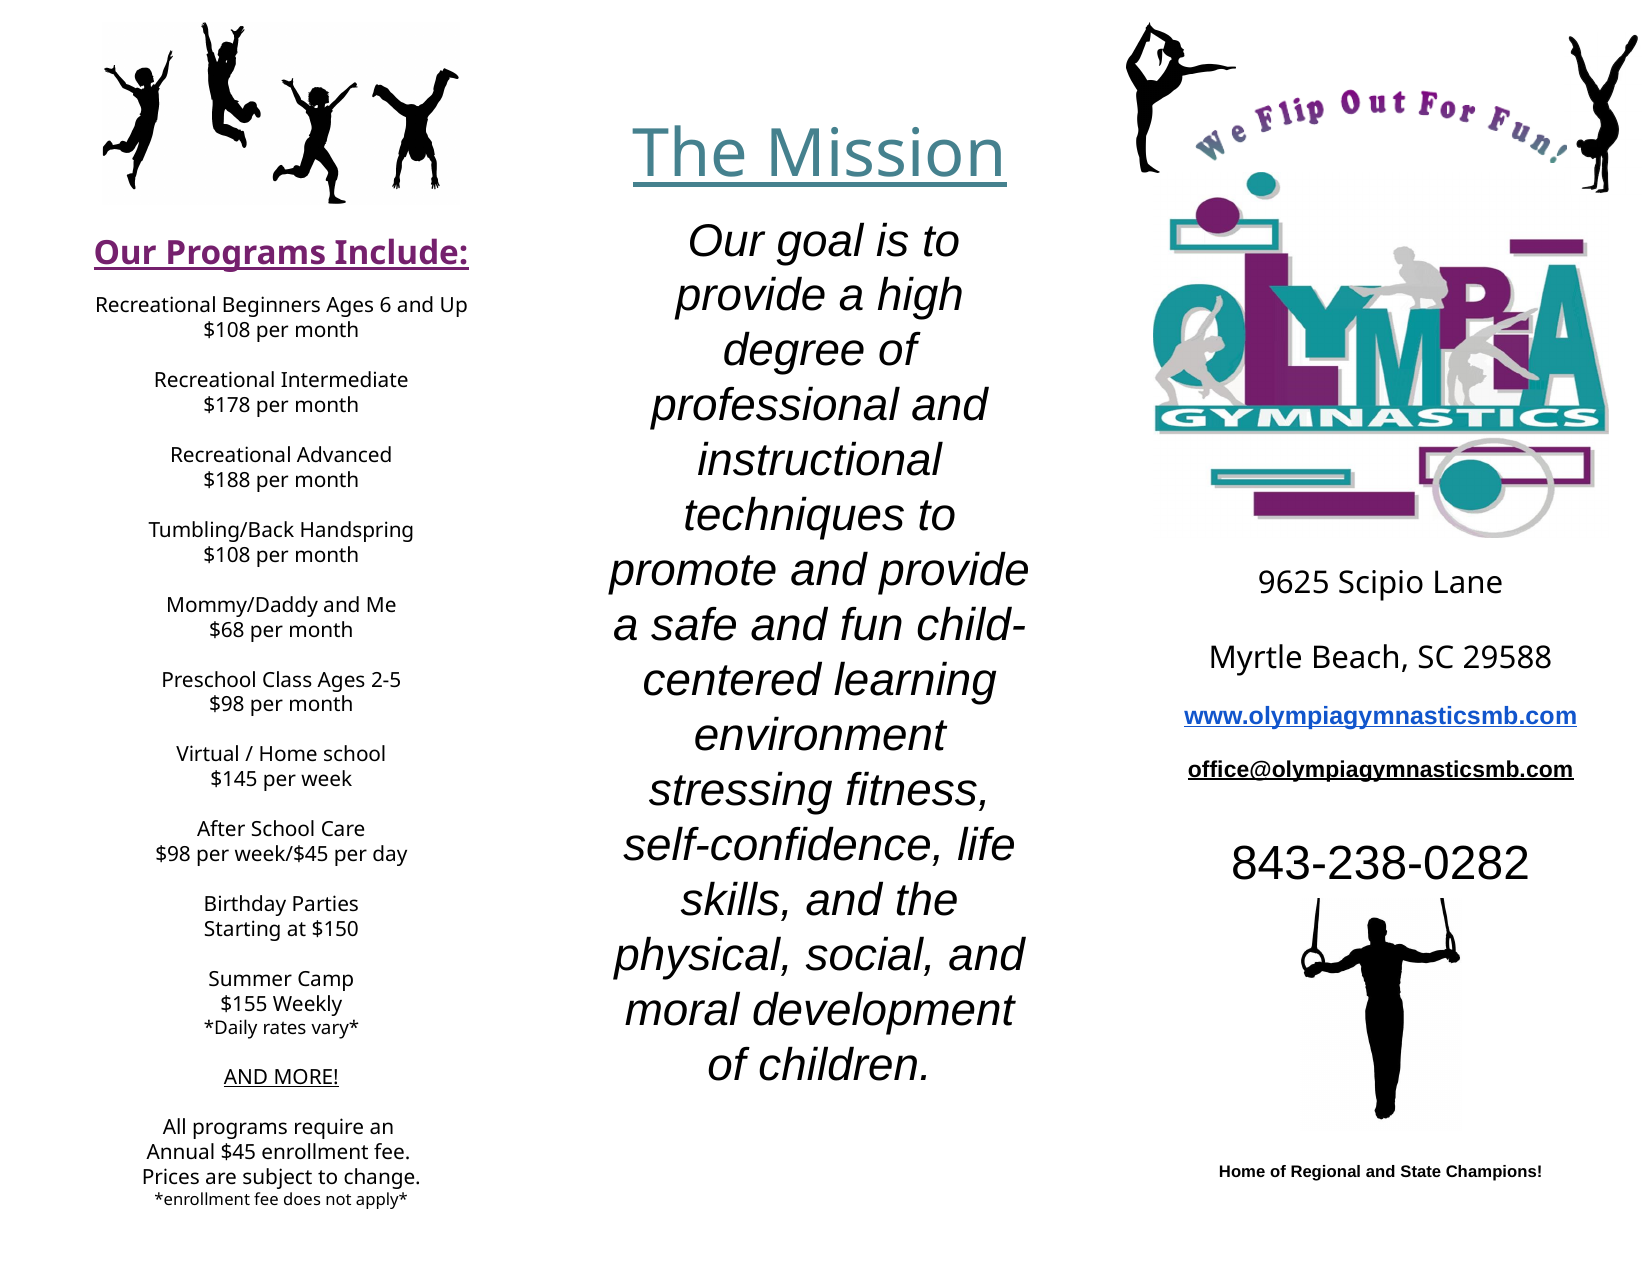

The Mission
 Our goal is to provide a high degree of professional and instructional techniques to promote and provide a safe and fun child-centered learning environment stressing fitness, self-confidence, life skills, and the physical, social, and moral development of children.
Our Programs Include:
Recreational Beginners Ages 6 and Up
$108 per month
Recreational Intermediate
$178 per month
Recreational Advanced
$188 per month
Tumbling/Back Handspring
$108 per month
Mommy/Daddy and Me
$68 per month
Preschool Class Ages 2-5
$98 per month
Virtual / Home school
$145 per week
After School Care
$98 per week/$45 per day
Birthday Parties
Starting at $150
Summer Camp
$155 Weekly
*Daily rates vary*
AND MORE!
All programs require an
Annual $45 enrollment fee.
Prices are subject to change.
*enrollment fee does not apply*
9625 Scipio Lane
Myrtle Beach, SC 29588
www.olympiagymnasticsmb.com
office@olympiagymnasticsmb.com
843-238-0282
Home of Regional and State Champions!